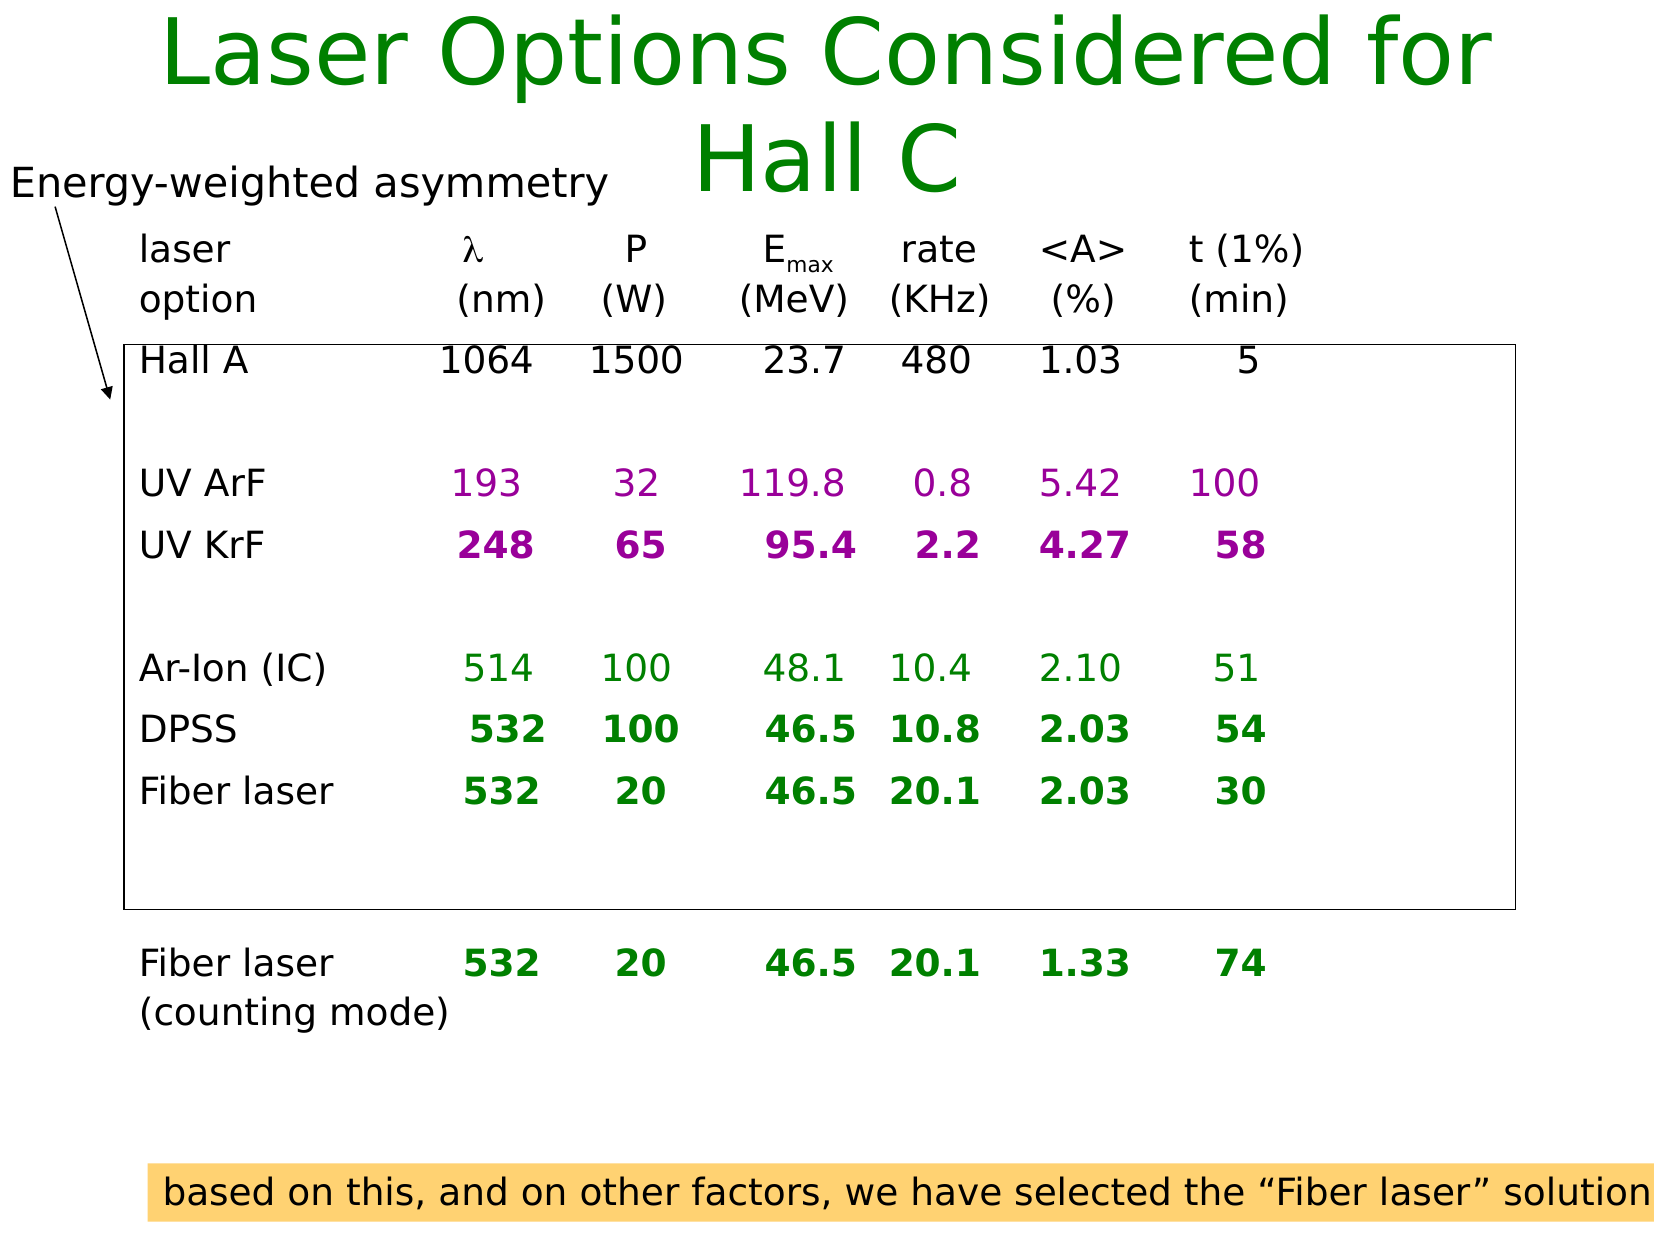

# Laser Options Considered for Hall C
Energy-weighted asymmetry
laser	 	 	 P	 Emax	 rate	<A>	t (1%)
option	 (nm)	 (W)	(MeV)	(KHz)	 (%)	(min)
Hall A		1064	1500	 23.7	 480	1.03	 5
UV ArF 	 	 193	 32	119.8	 0.8	5.42	100
UV KrF	 248	 65	 95.4	 2.2	4.27	 58
Ar-Ion (IC)	 514	 100	 48.1	10.4	2.10	 51
DPSS	 532	 100	 46.5	10.8	2.03	 54
Fiber laser	 532	 20	 46.5	20.1	2.03	 30
Fiber laser	 532	 20	 46.5	20.1	1.33	 74
(counting mode)
based on this, and on other factors, we have selected the “Fiber laser” solution